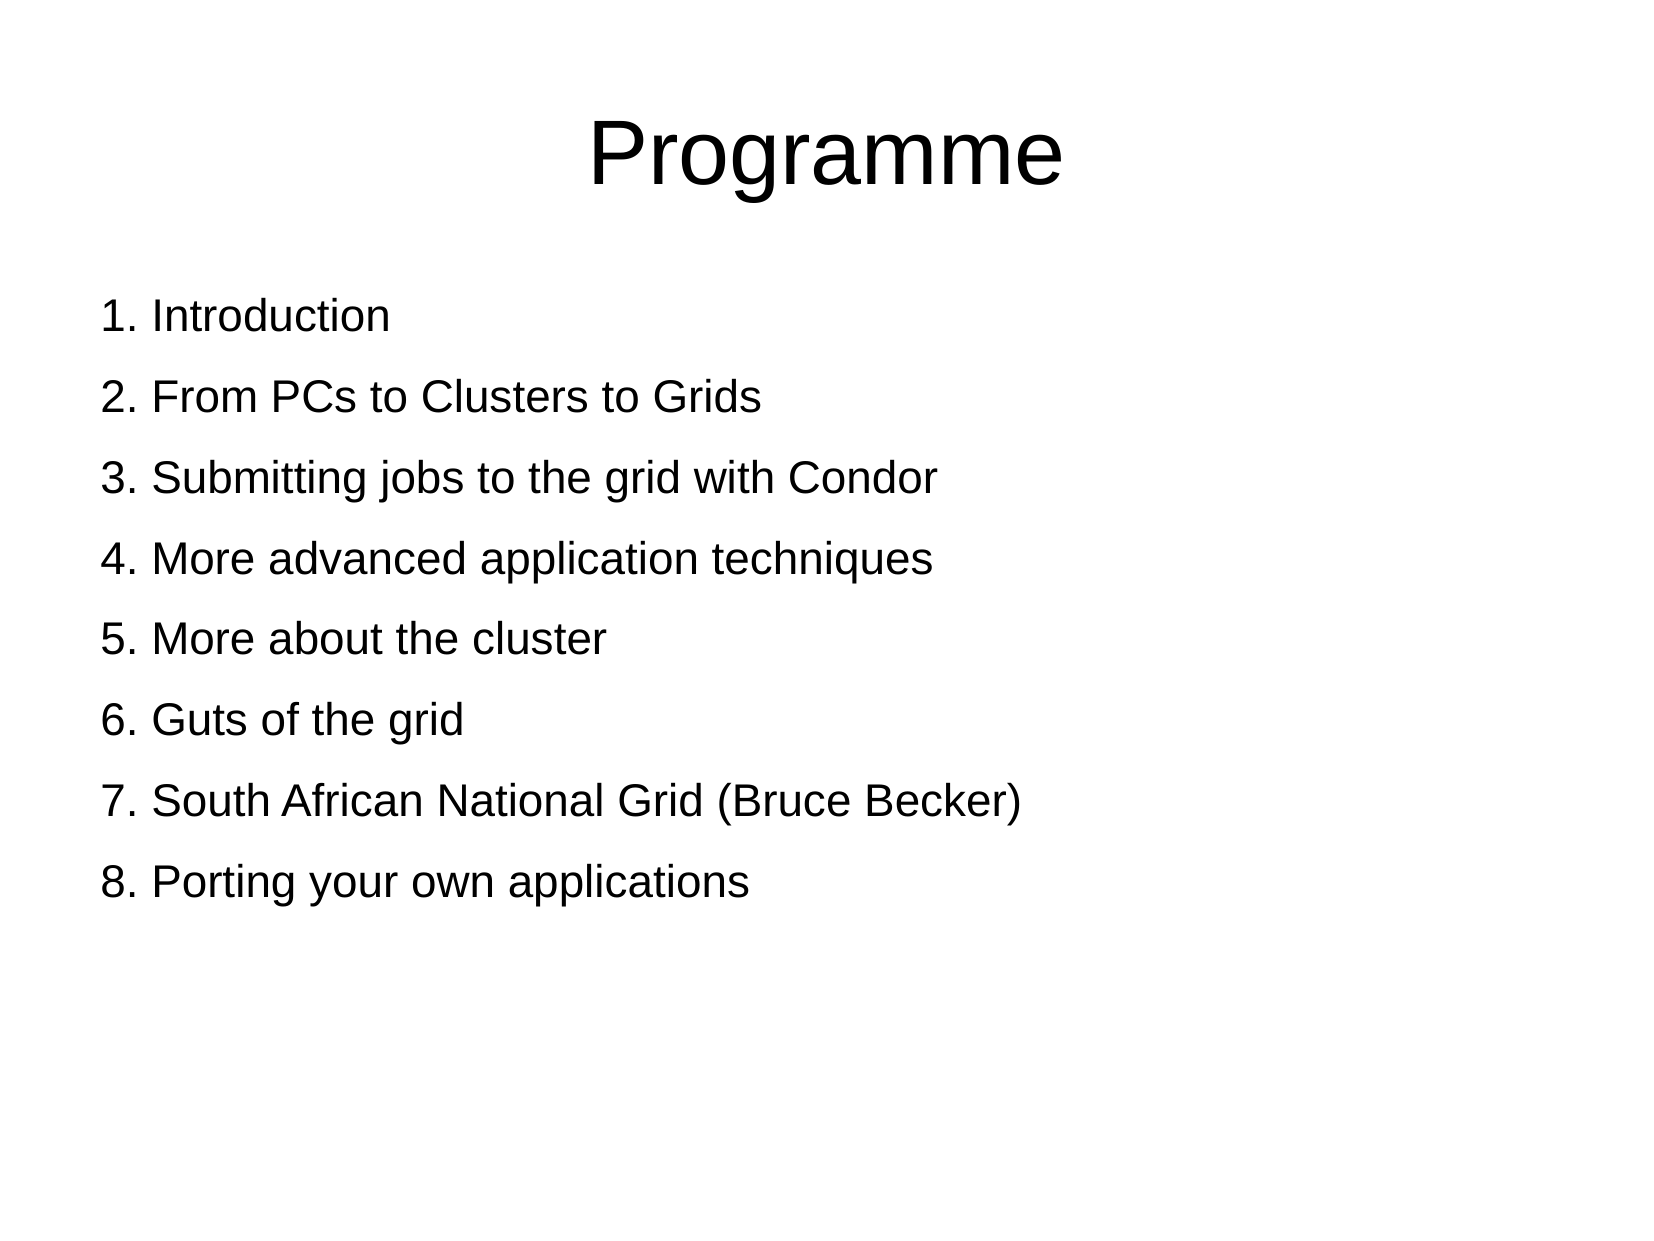

# Programme
1. Introduction
2. From PCs to Clusters to Grids
3. Submitting jobs to the grid with Condor
4. More advanced application techniques
5. More about the cluster
6. Guts of the grid
7. South African National Grid (Bruce Becker)
8. Porting your own applications